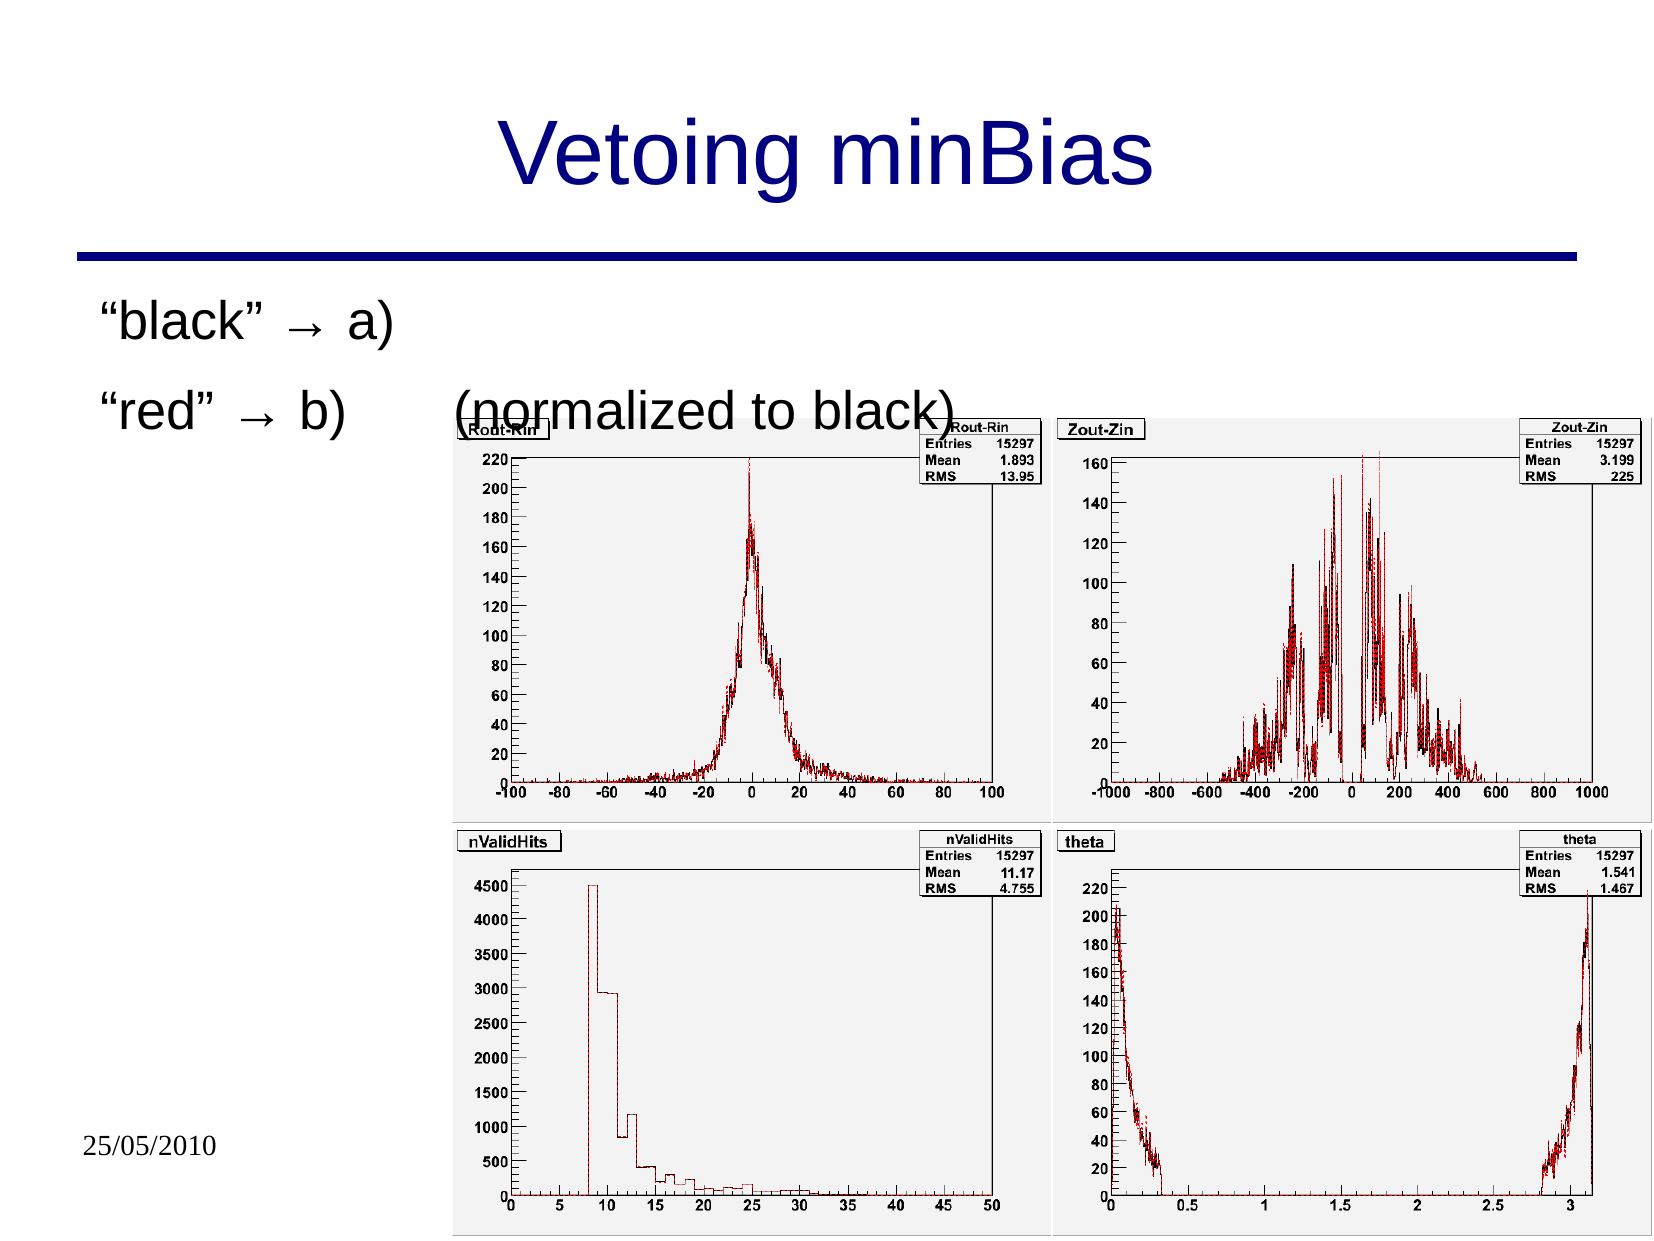

# Vetoing minBias
“black” → a)
“red” → b)		(normalized to black)
5